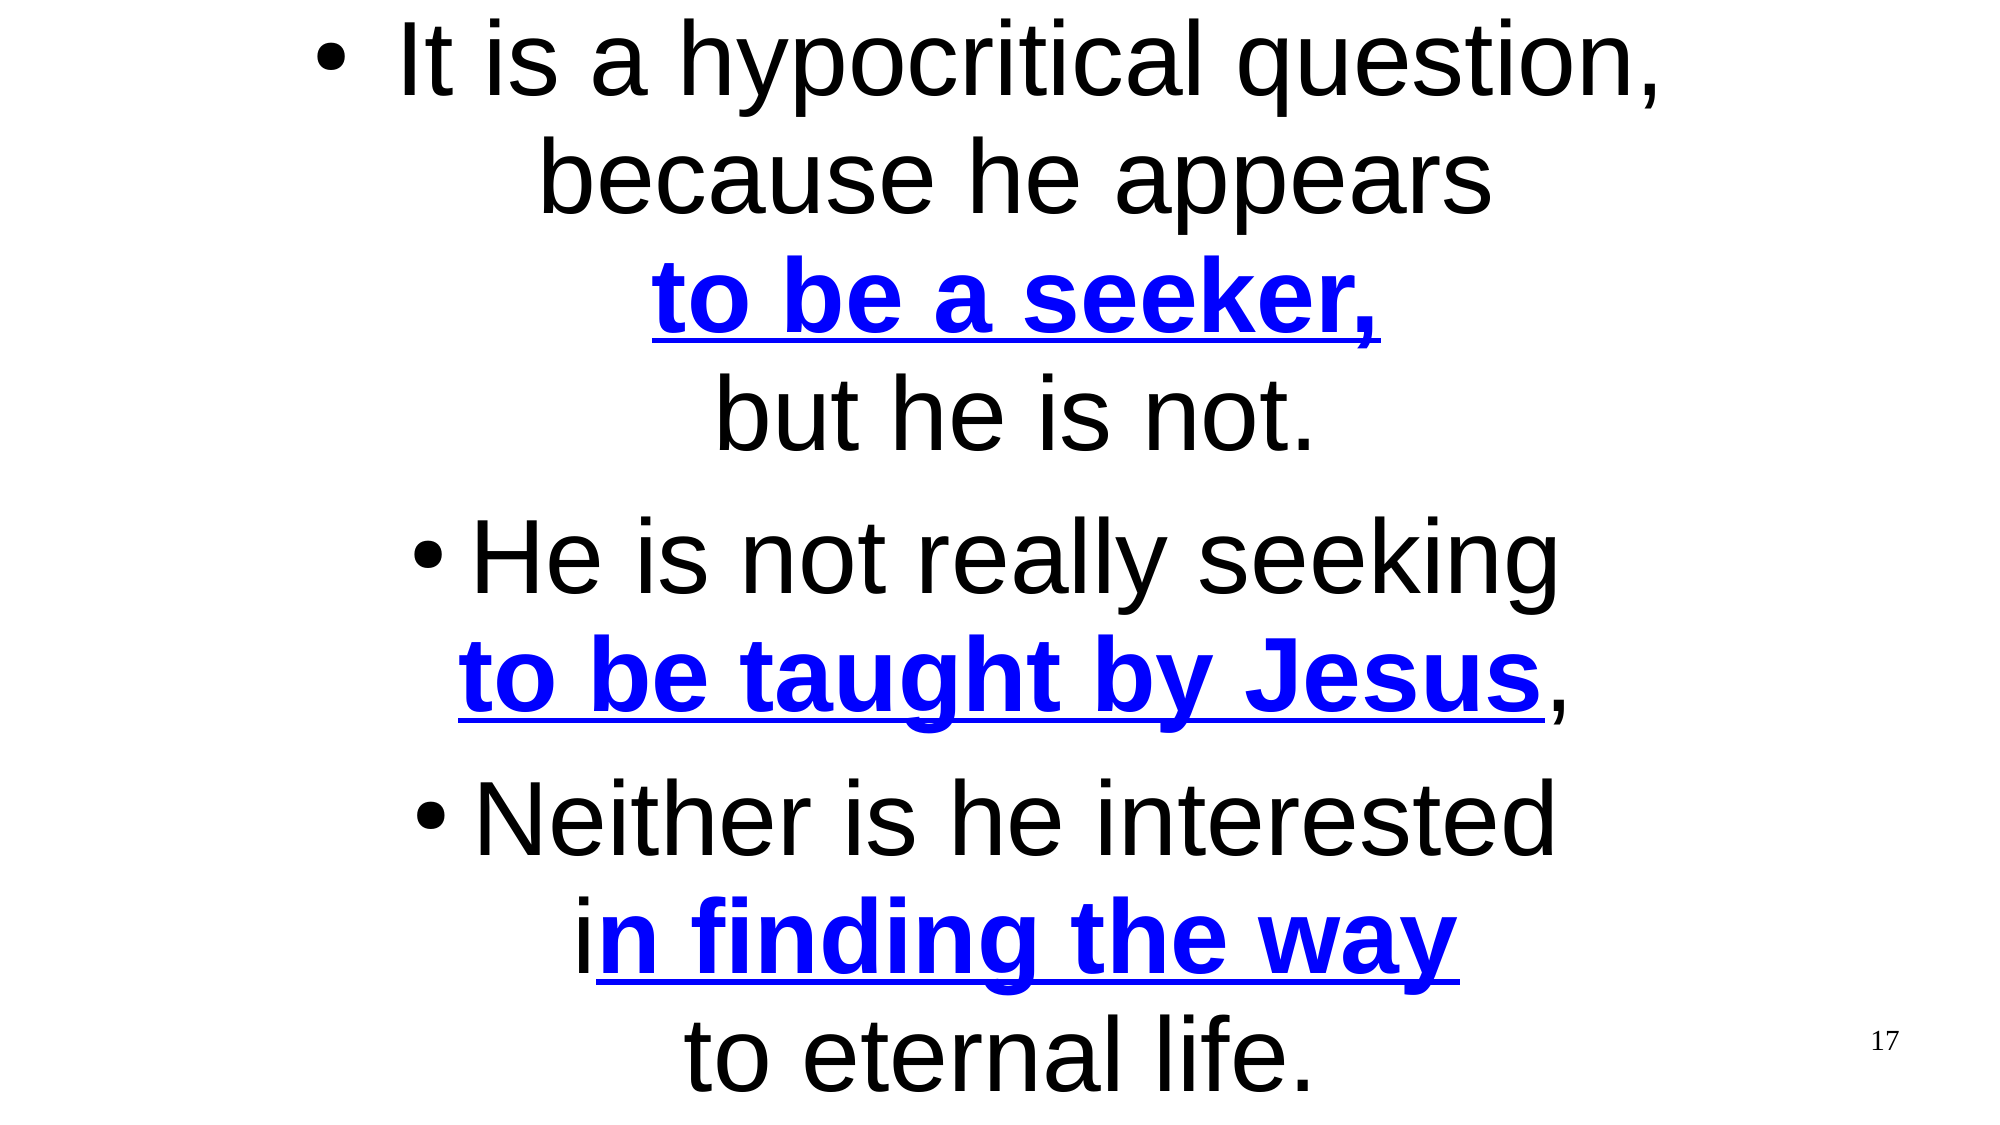

# It is a hypocritical question, because he appears to be a seeker, but he is not.
He is not really seeking
to be taught by Jesus,
Neither is he interested
in finding the way
to eternal life.
17